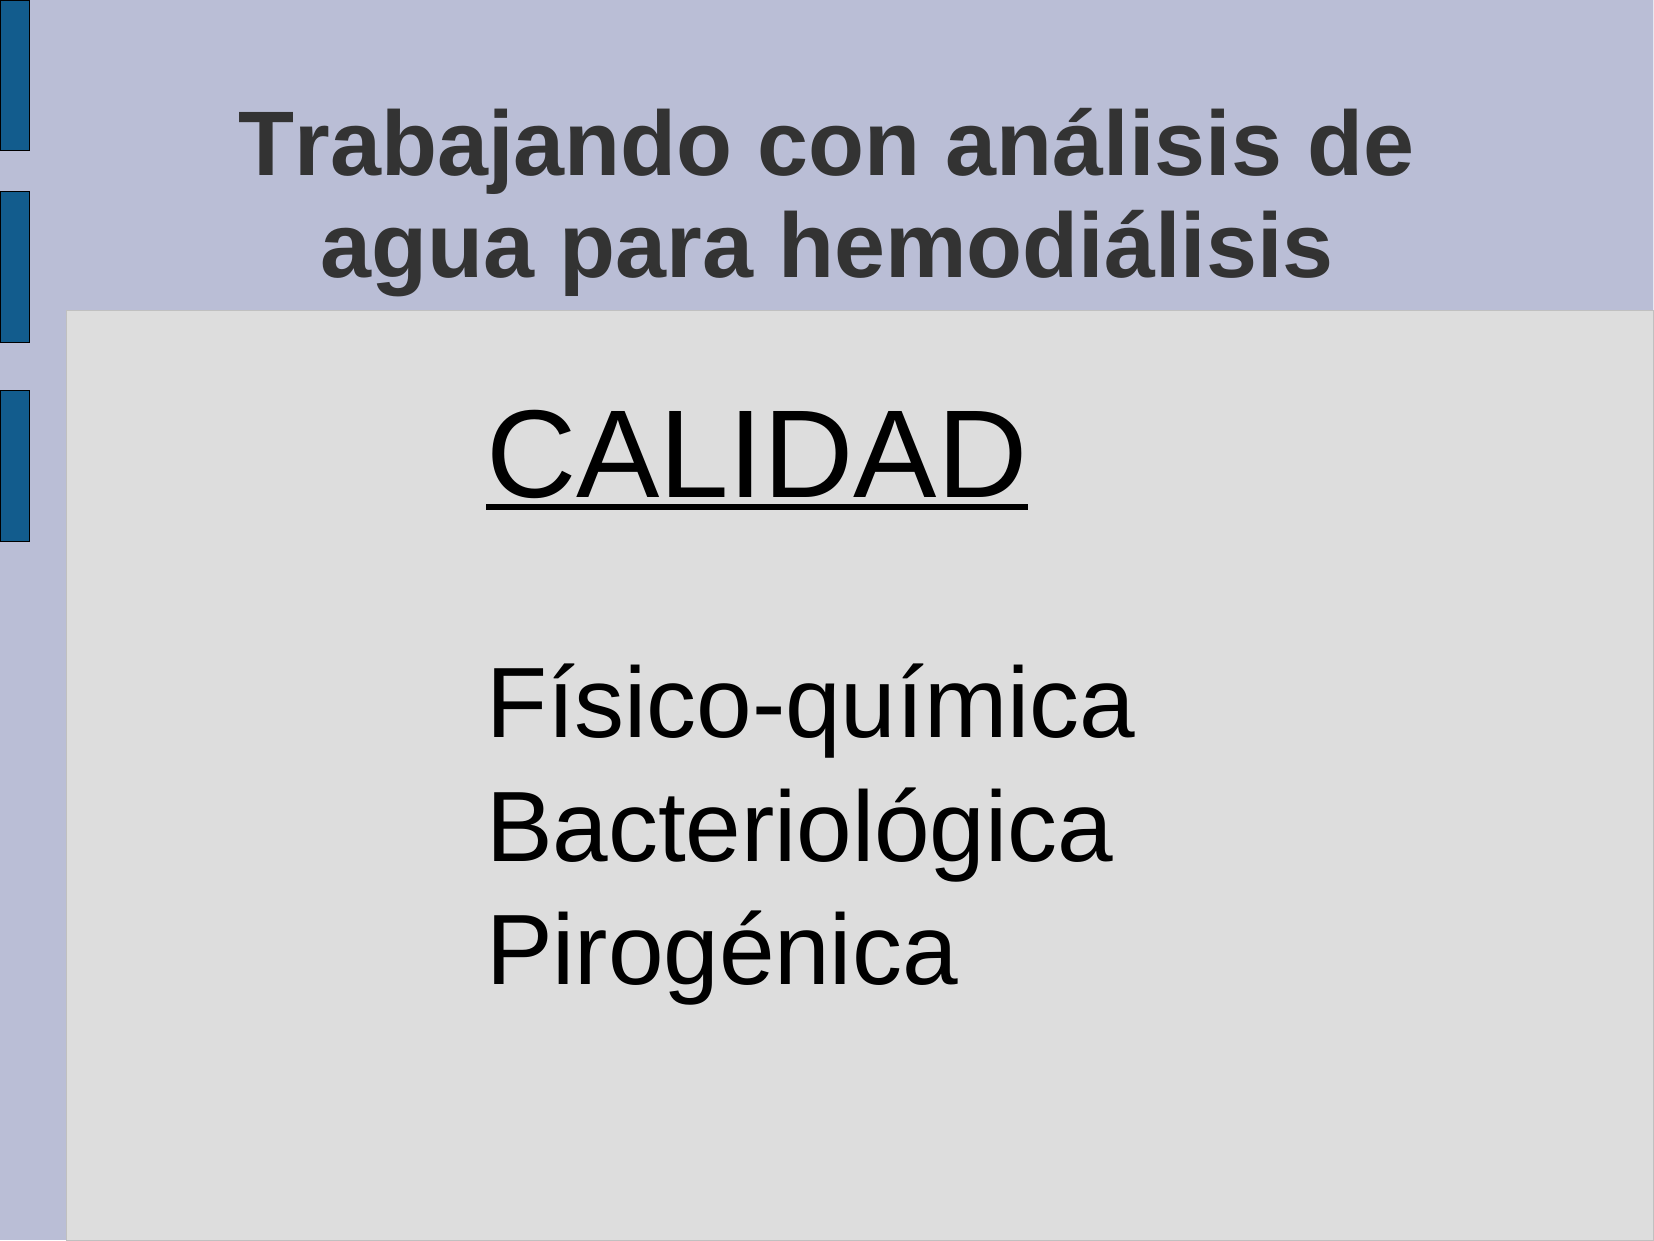

# Trabajando con análisis de agua para hemodiálisis
CALIDAD
Físico-química
Bacteriológica
Pirogénica